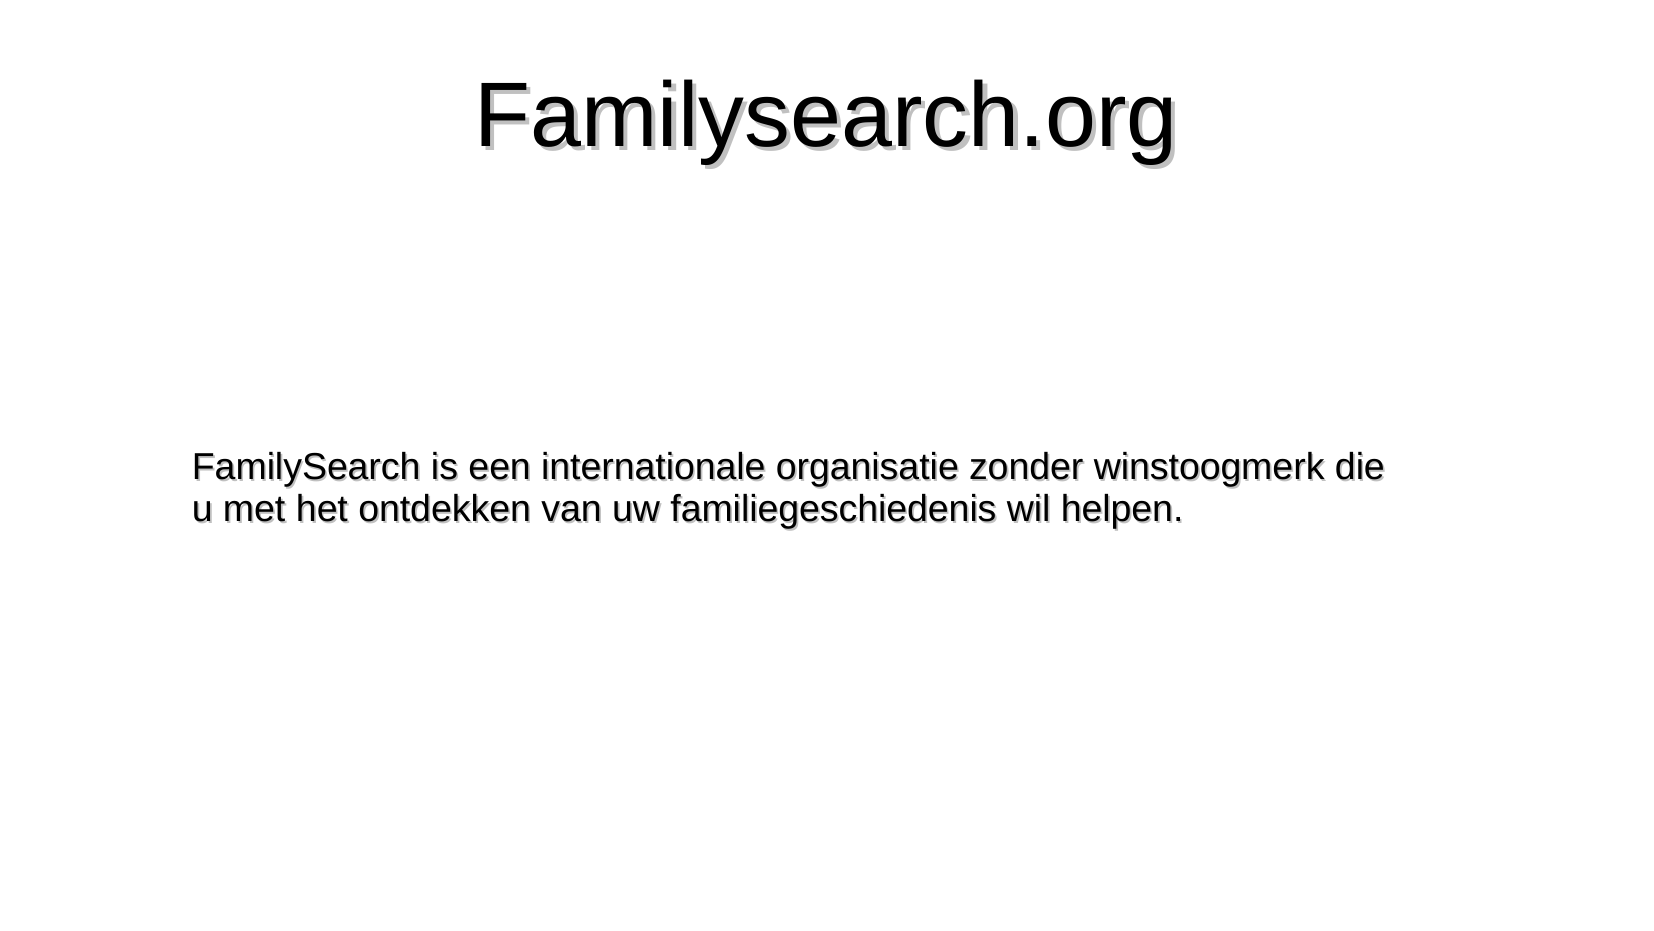

# Familysearch.org
FamilySearch is een internationale organisatie zonder winstoogmerk die u met het ontdekken van uw familiegeschiedenis wil helpen.